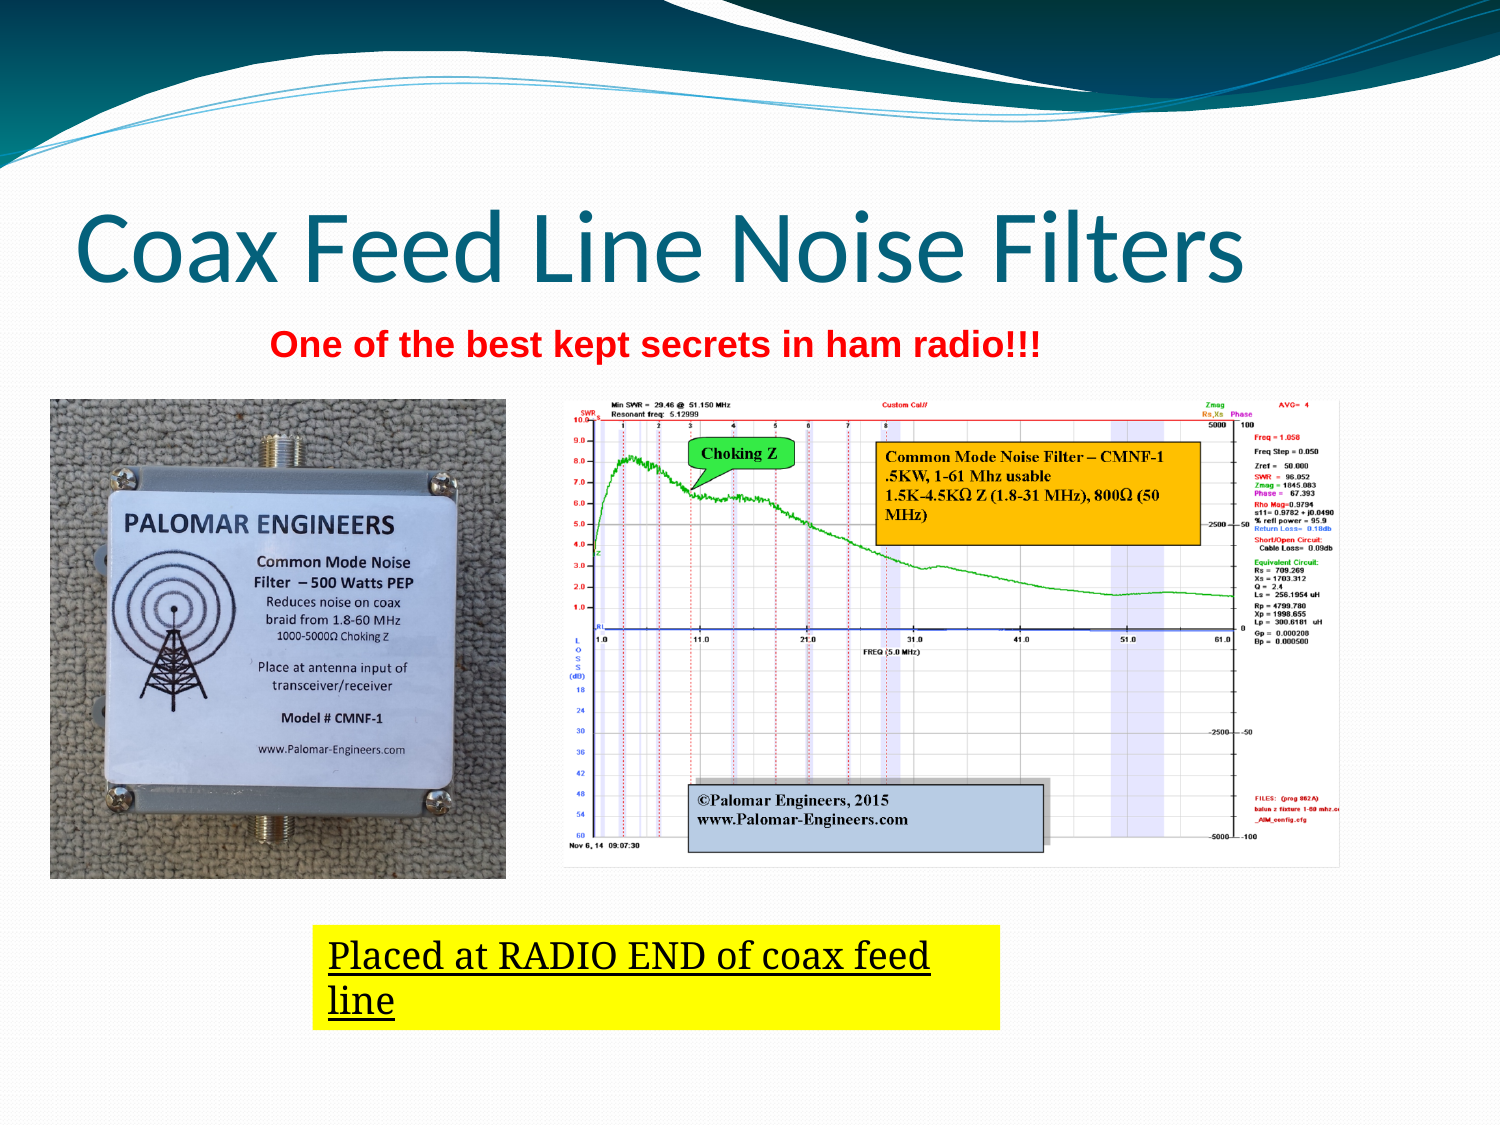

# Coax Feed Line Noise Filters
One of the best kept secrets in ham radio!!!
Placed at RADIO END of coax feed line